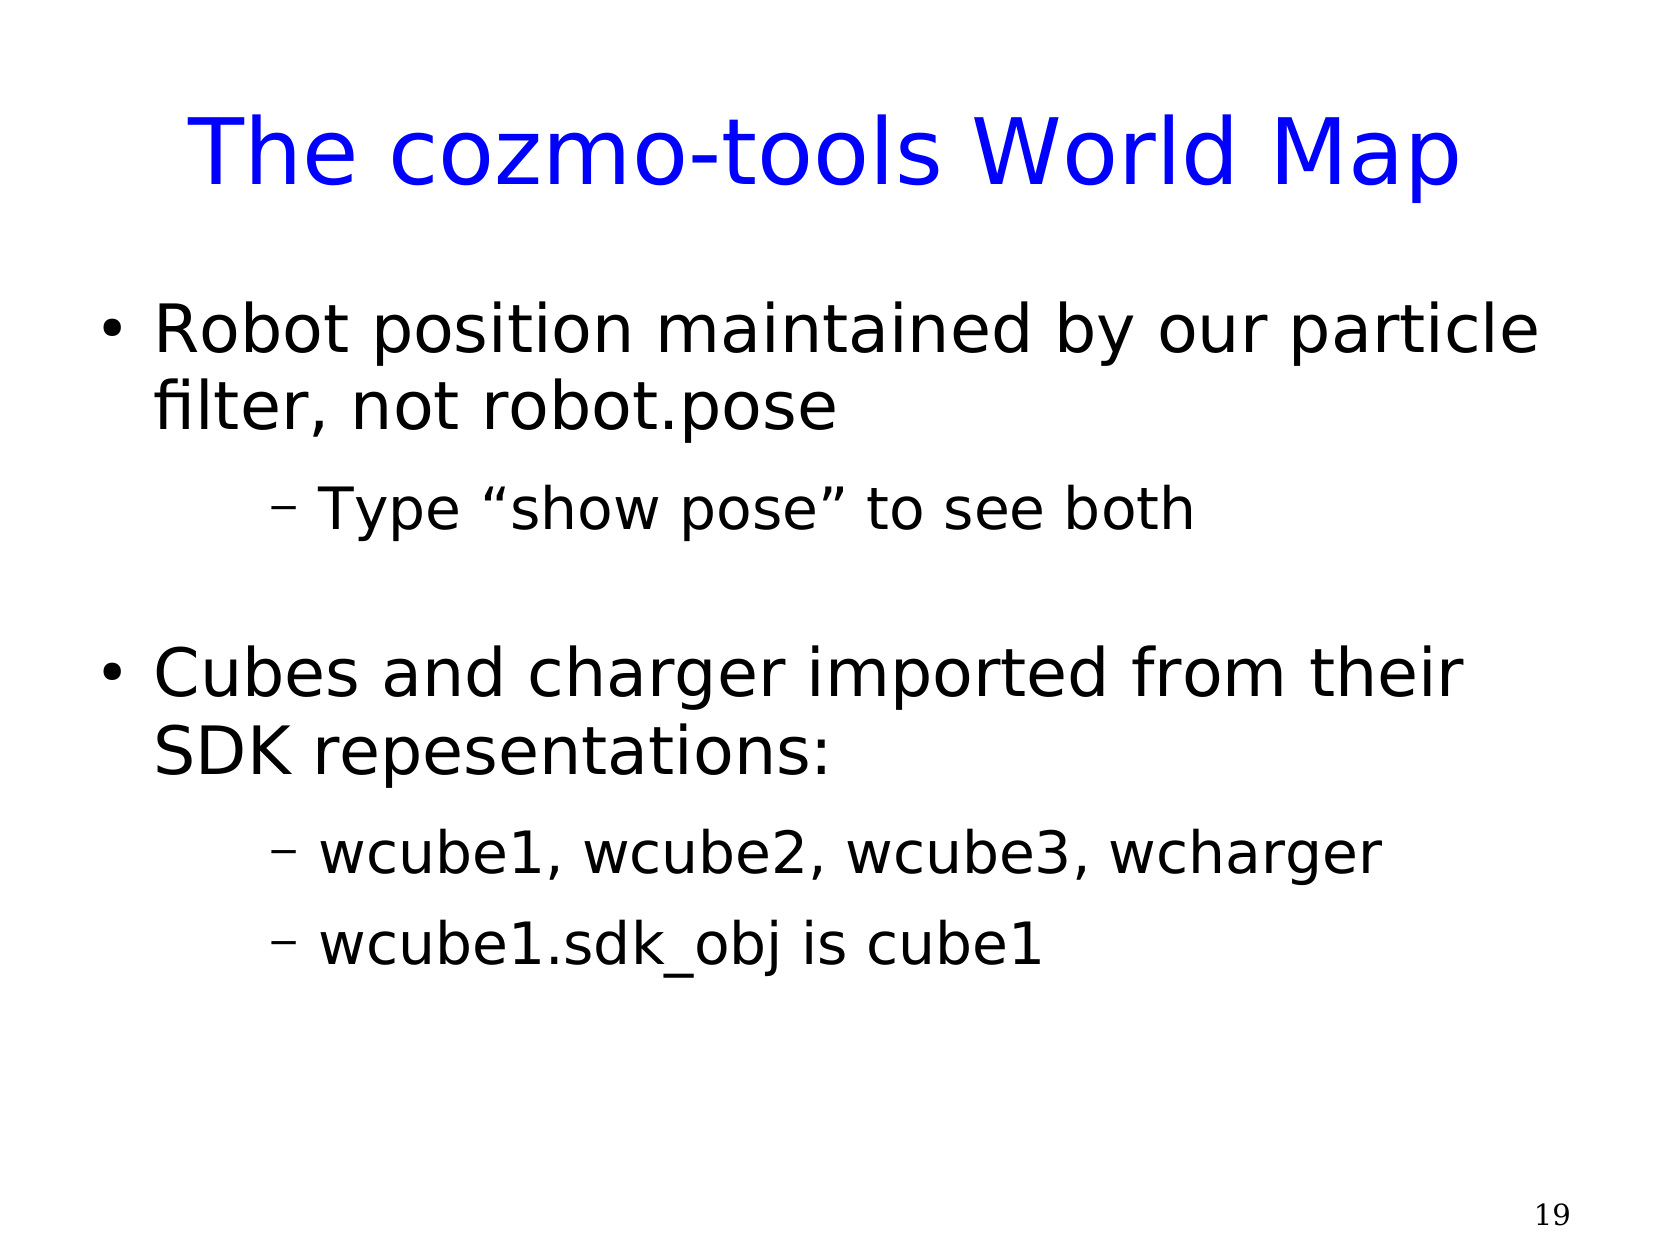

# The cozmo-tools World Map
Robot position maintained by our particle filter, not robot.pose
Type “show pose” to see both
Cubes and charger imported from their SDK repesentations:
wcube1, wcube2, wcube3, wcharger
wcube1.sdk_obj is cube1
19